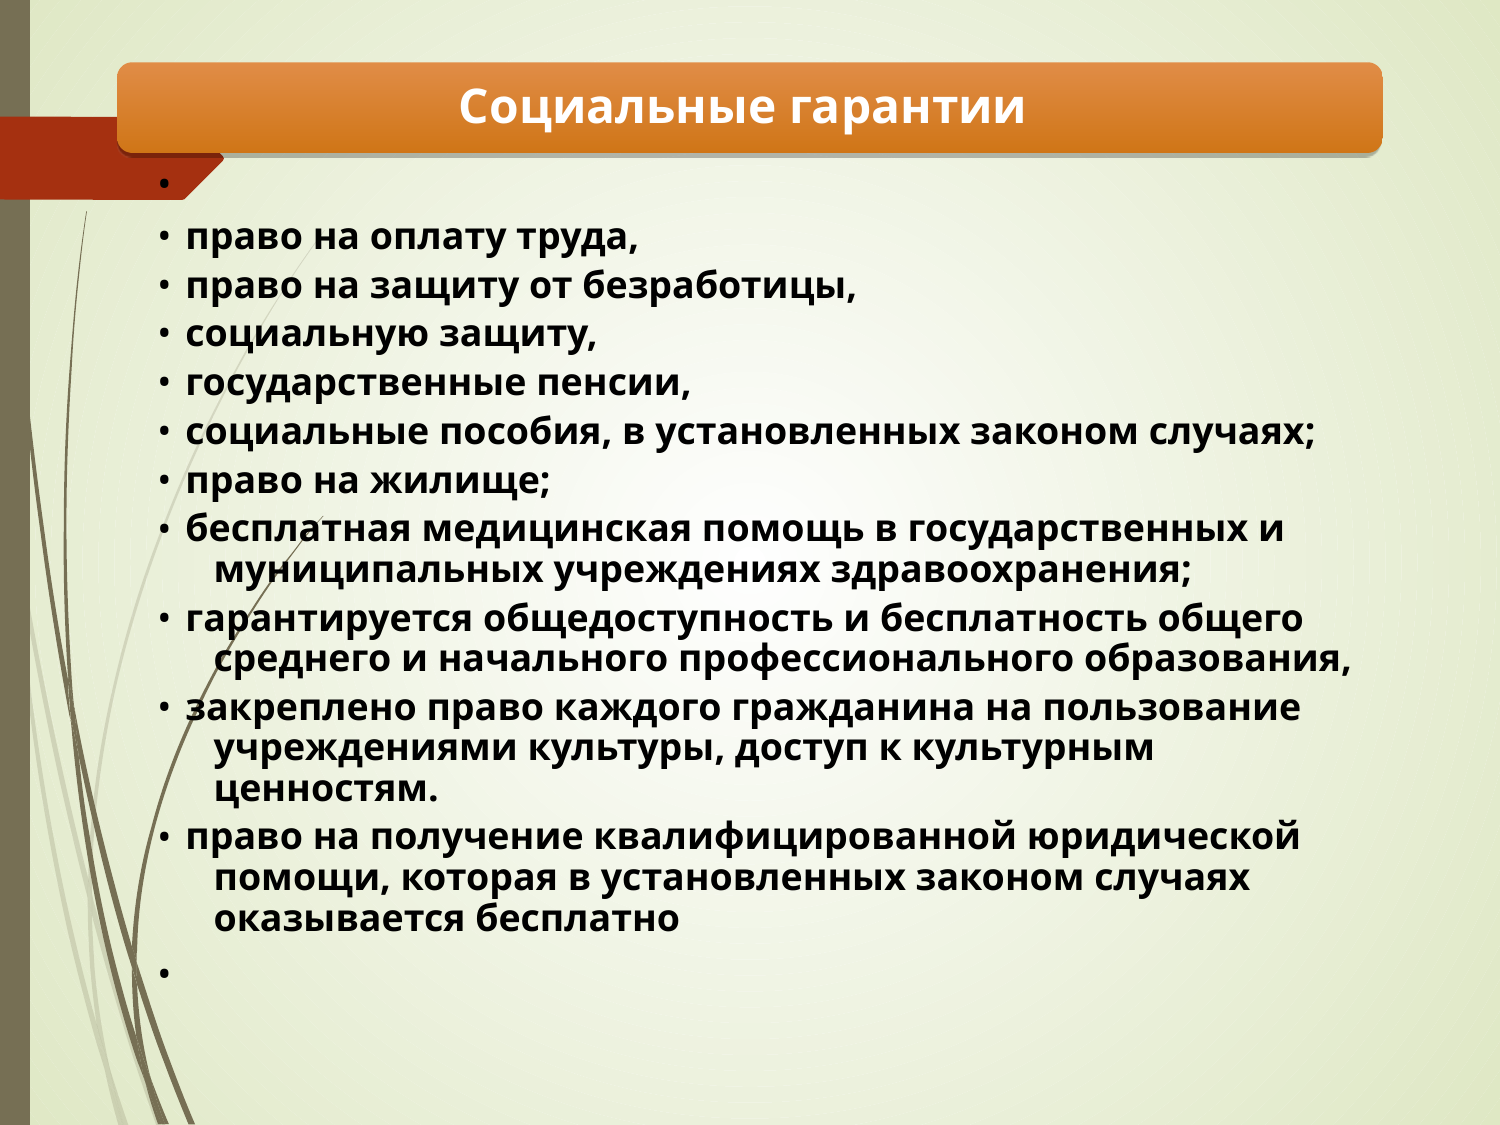

Социальные гарантии
право на оплату труда,
право на защиту от безработицы,
социальную защиту,
государственные пенсии,
социальные пособия, в установленных законом случаях;
право на жилище;
бесплатная медицинская помощь в государственных и муниципальных учреждениях здравоохранения;
гарантируется общедоступность и бесплатность общего среднего и начального профессионального образования,
закреплено право каждого гражданина на пользование учреждениями культуры, доступ к культурным ценностям.
право на получение квалифицированной юридической помощи, которая в установленных законом случаях оказывается бесплатно